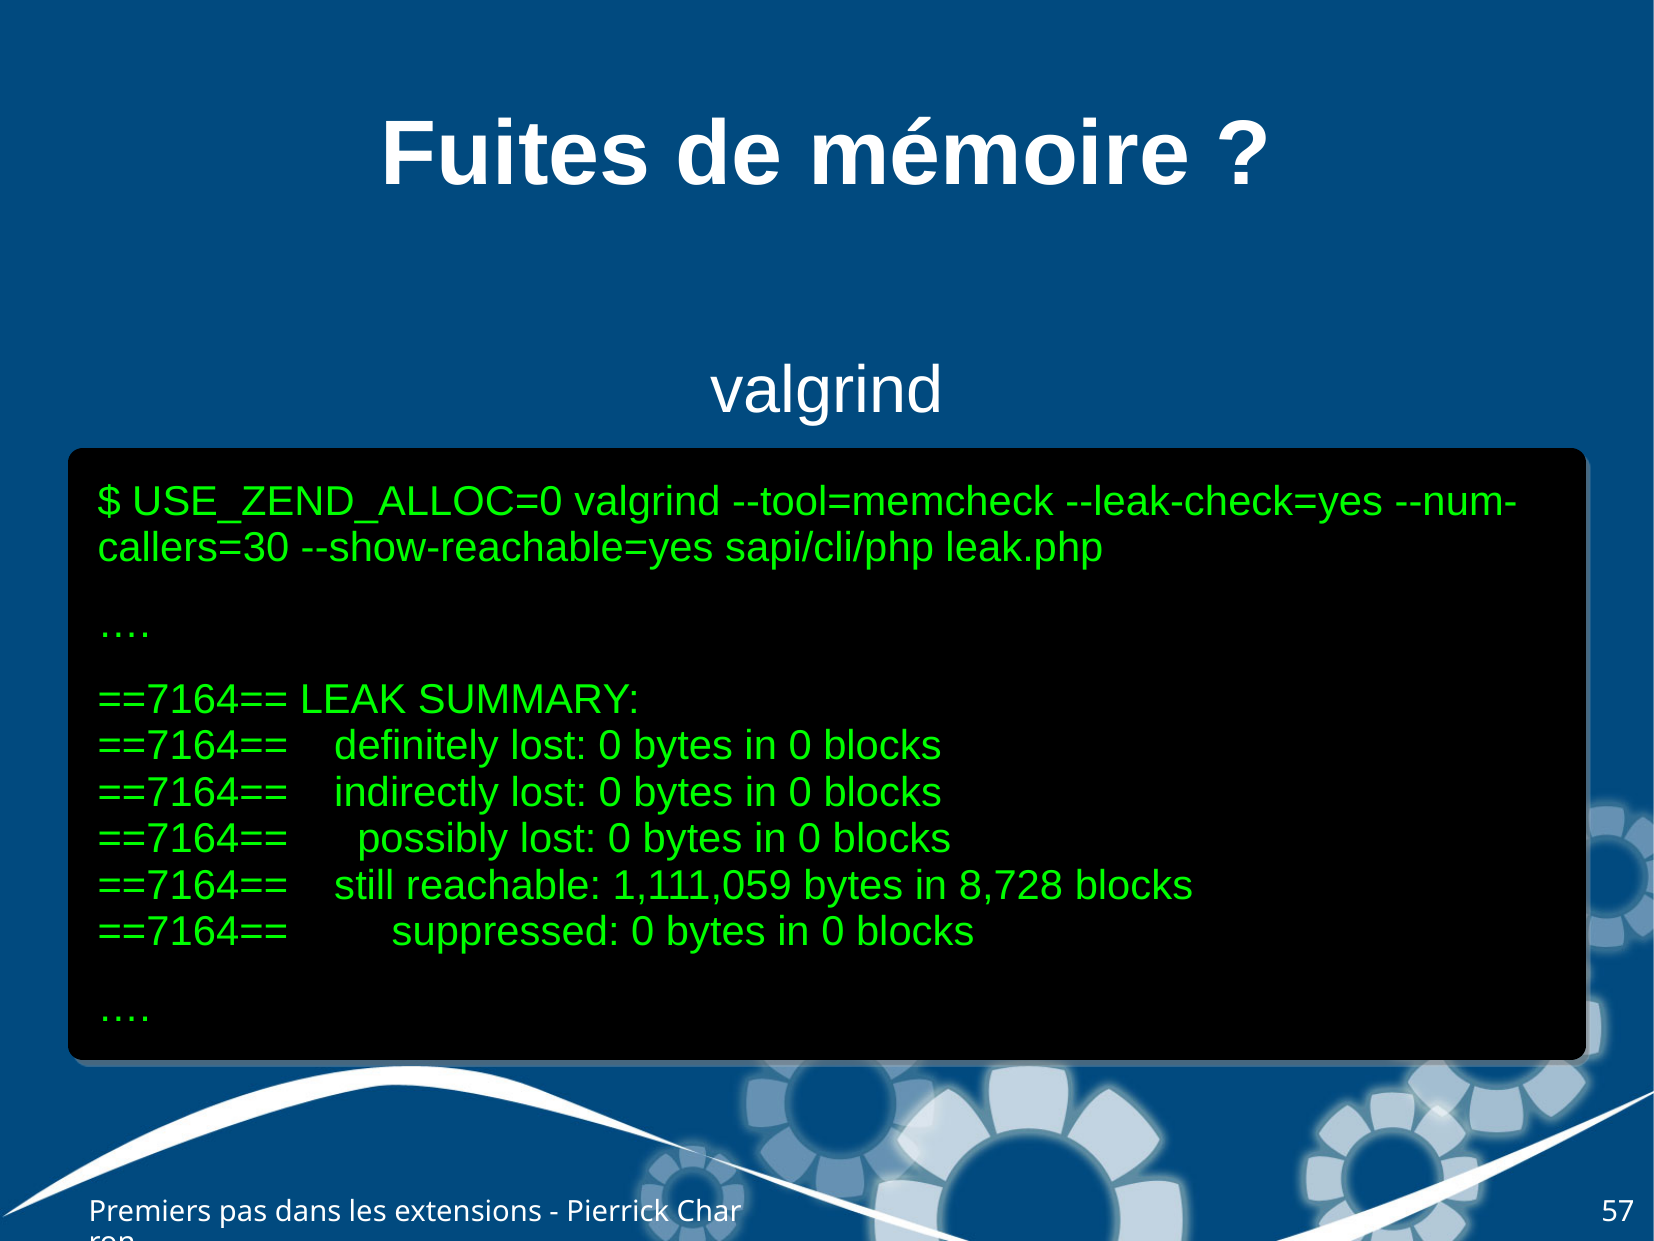

# Fuites de mémoire ?
valgrind
$ USE_ZEND_ALLOC=0 valgrind --tool=memcheck --leak-check=yes --num-callers=30 --show-reachable=yes sapi/cli/php leak.php
….
==7164== LEAK SUMMARY:
==7164== definitely lost: 0 bytes in 0 blocks
==7164== indirectly lost: 0 bytes in 0 blocks
==7164== possibly lost: 0 bytes in 0 blocks
==7164== still reachable: 1,111,059 bytes in 8,728 blocks
==7164== suppressed: 0 bytes in 0 blocks
….
Premiers pas dans les extensions - Pierrick Charron
57